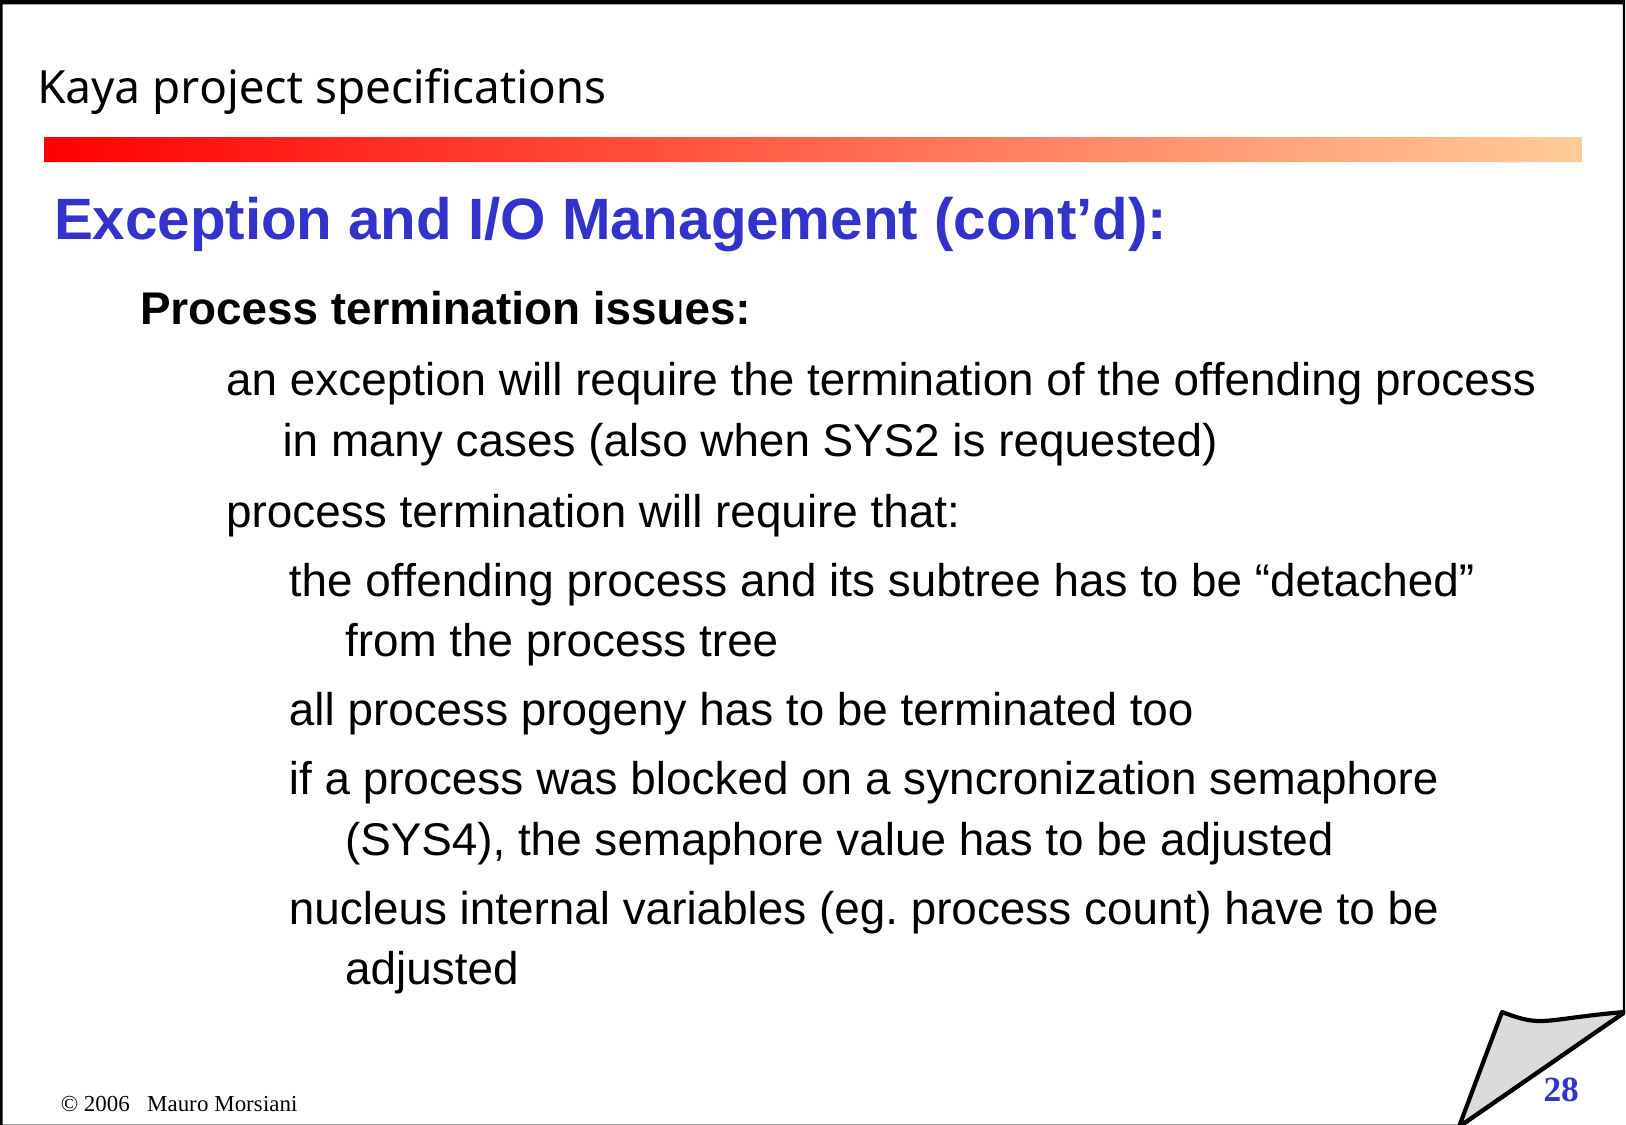

# Kaya project specifications
Exception and I/O Management (cont’d):
Process termination issues:
an exception will require the termination of the offending process in many cases (also when SYS2 is requested)
process termination will require that:
the offending process and its subtree has to be “detached” from the process tree
all process progeny has to be terminated too
if a process was blocked on a syncronization semaphore (SYS4), the semaphore value has to be adjusted
nucleus internal variables (eg. process count) have to be adjusted